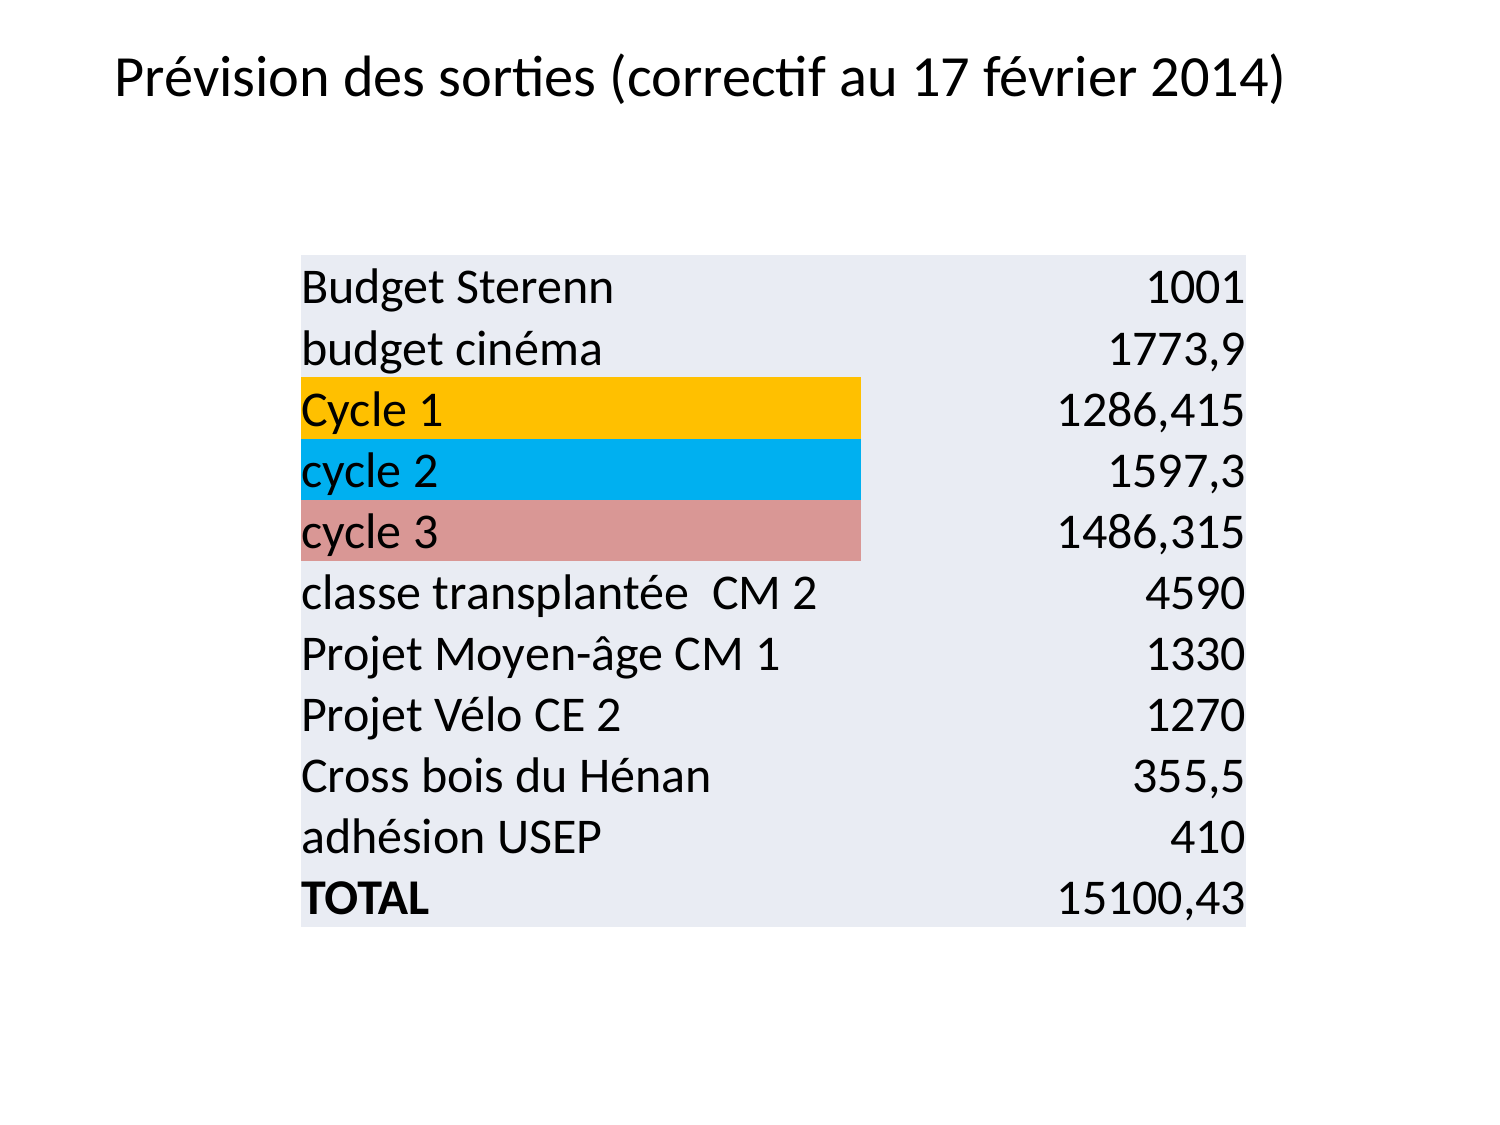

Prévision des sorties (correctif au 17 février 2014)
| Budget Sterenn | 1001 |
| --- | --- |
| budget cinéma | 1773,9 |
| Cycle 1 | 1286,415 |
| cycle 2 | 1597,3 |
| cycle 3 | 1486,315 |
| classe transplantée CM 2 | 4590 |
| Projet Moyen-âge CM 1 | 1330 |
| Projet Vélo CE 2 | 1270 |
| Cross bois du Hénan | 355,5 |
| adhésion USEP | 410 |
| TOTAL | 15100,43 |